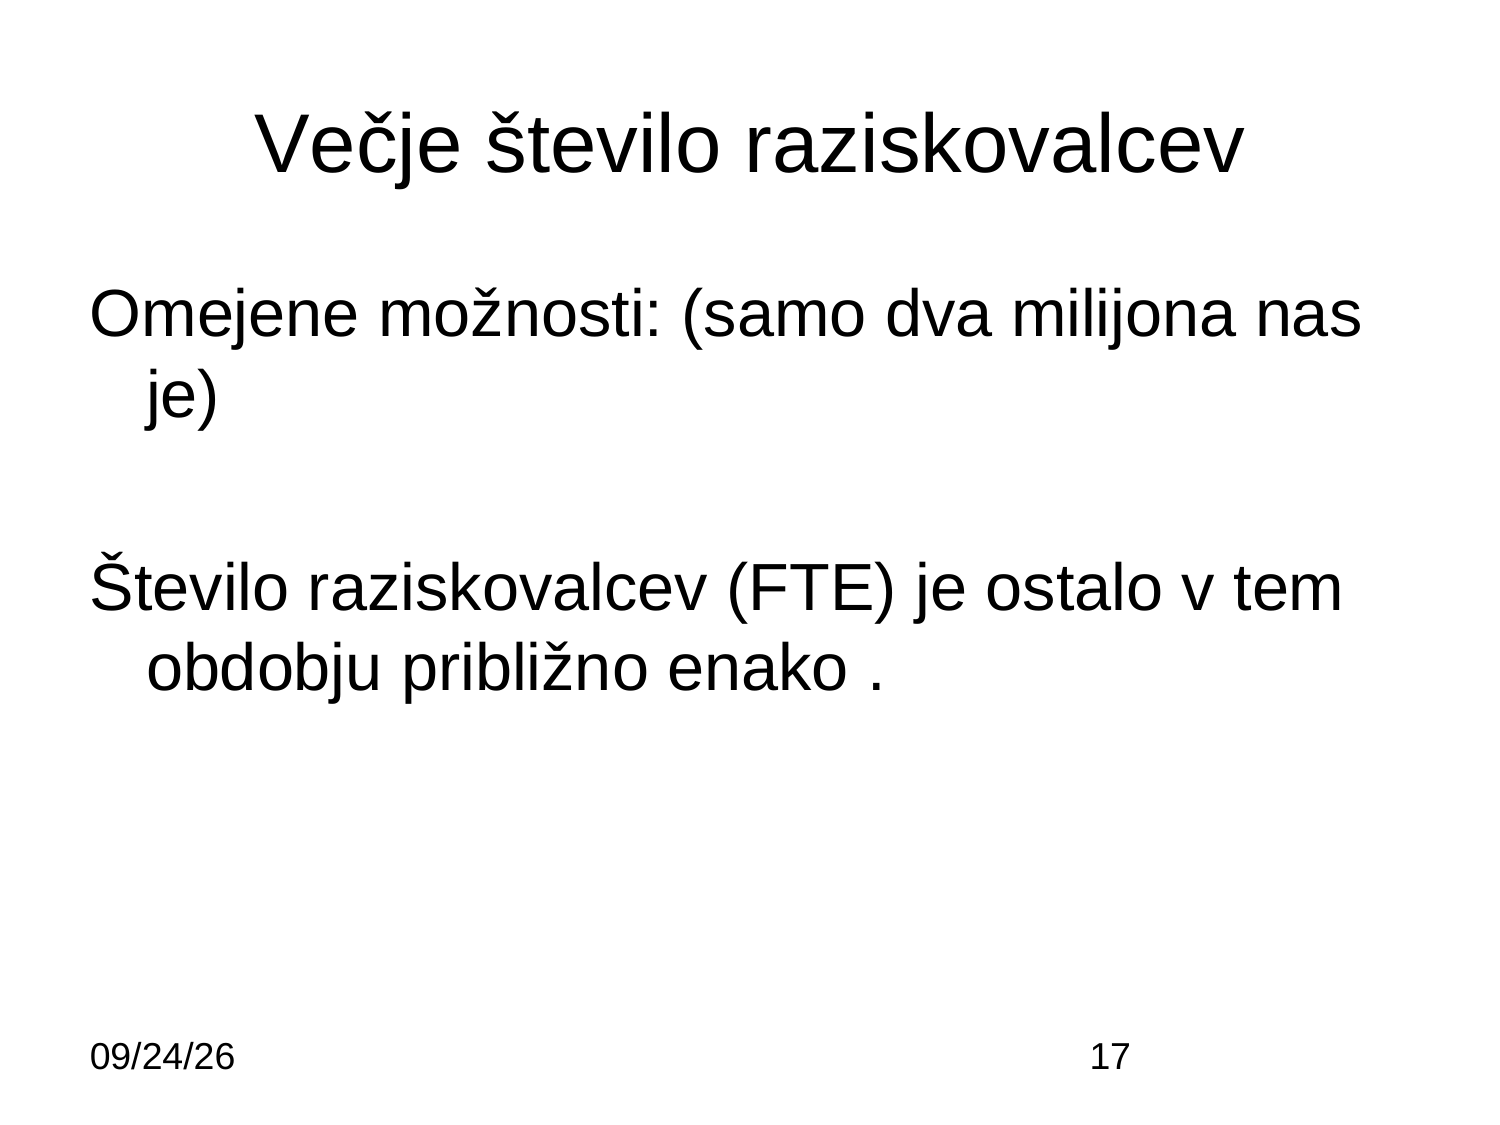

# Večje število raziskovalcev
Omejene možnosti: (samo dva milijona nas je)
Število raziskovalcev (FTE) je ostalo v tem obdobju približno enako .
17